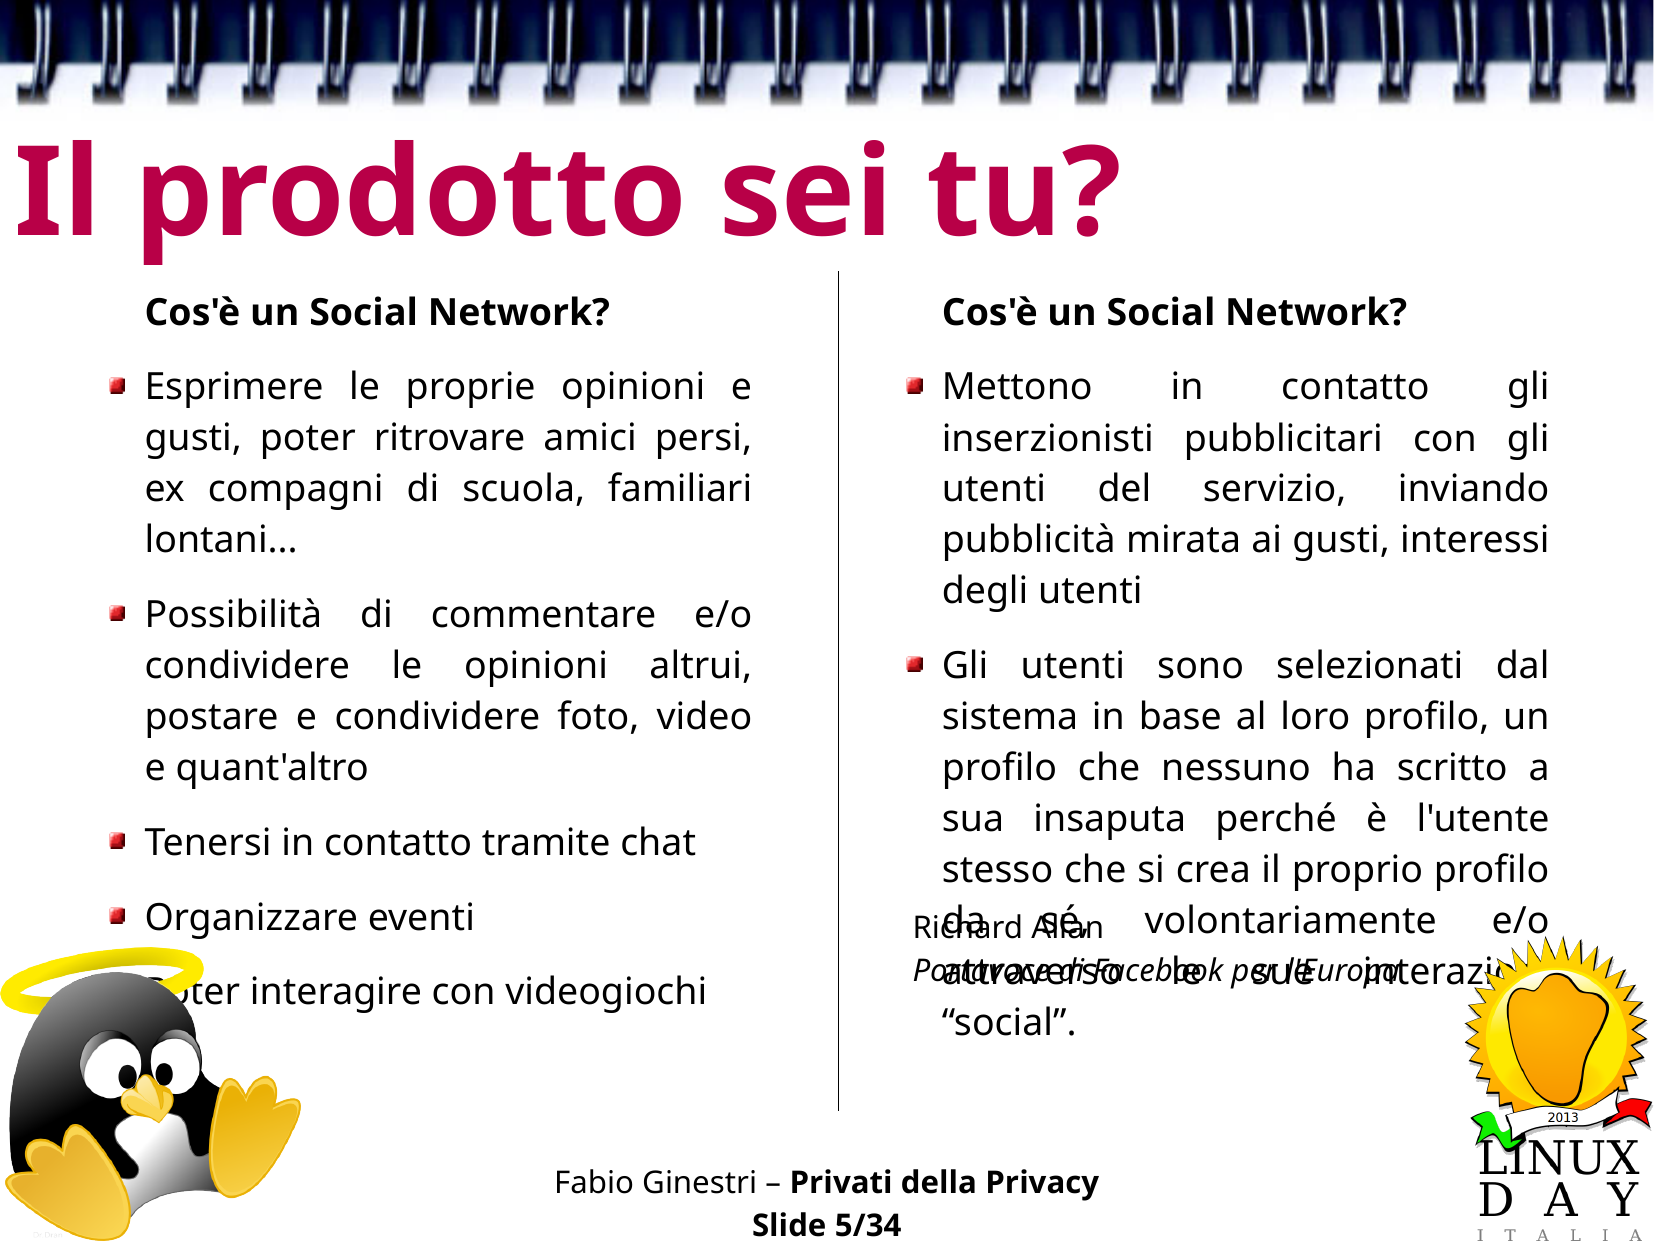

Il prodotto sei tu?
Cos'è un Social Network?
Esprimere le proprie opinioni e gusti, poter ritrovare amici persi, ex compagni di scuola, familiari lontani...
Possibilità di commentare e/o condividere le opinioni altrui, postare e condividere foto, video e quant'altro
Tenersi in contatto tramite chat
Organizzare eventi
Poter interagire con videogiochi
Cos'è un Social Network?
Mettono in contatto gli inserzionisti pubblicitari con gli utenti del servizio, inviando pubblicità mirata ai gusti, interessi degli utenti
Gli utenti sono selezionati dal sistema in base al loro profilo, un profilo che nessuno ha scritto a sua insaputa perché è l'utente stesso che si crea il proprio profilo da sé, volontariamente e/o attraverso le sue interazioni “social”.
Richard Allan
Portavoce di Facebook per l'Europa
Fabio Ginestri – Privati della Privacy
Slide /34